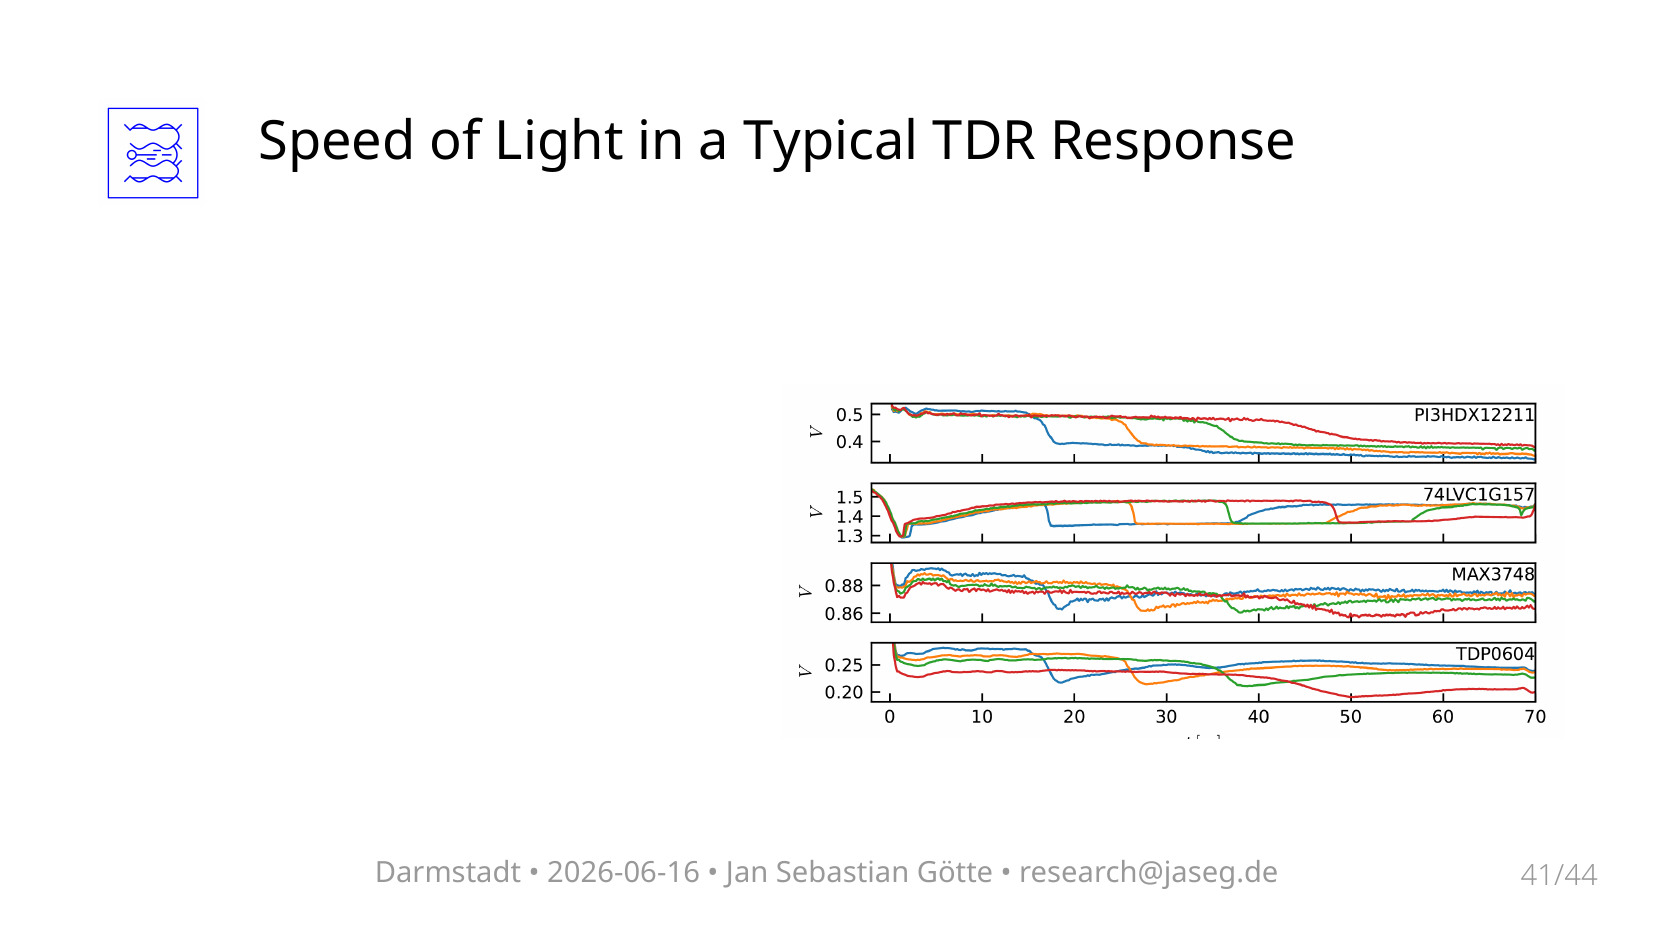

Speed of Light in a Typical TDR Response